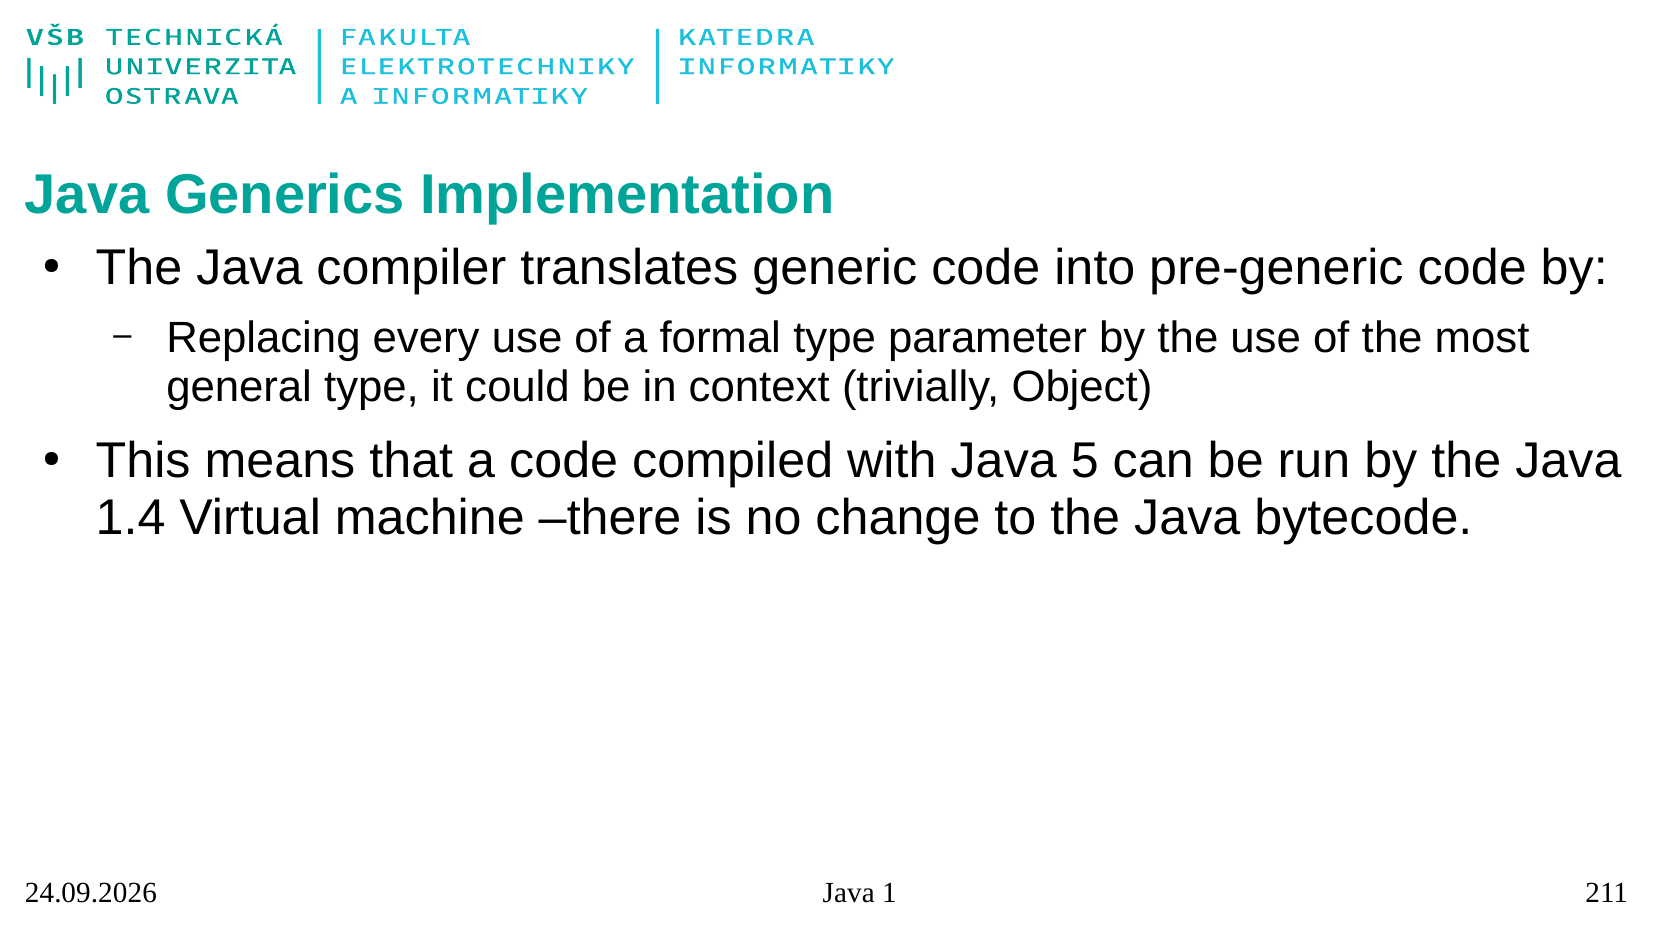

# Java Generics Implementation
The Java compiler translates generic code into pre-generic code by:
Replacing every use of a formal type parameter by the use of the most general type, it could be in context (trivially, Object)
This means that a code compiled with Java 5 can be run by the Java 1.4 Virtual machine –there is no change to the Java bytecode.
Java 1
211